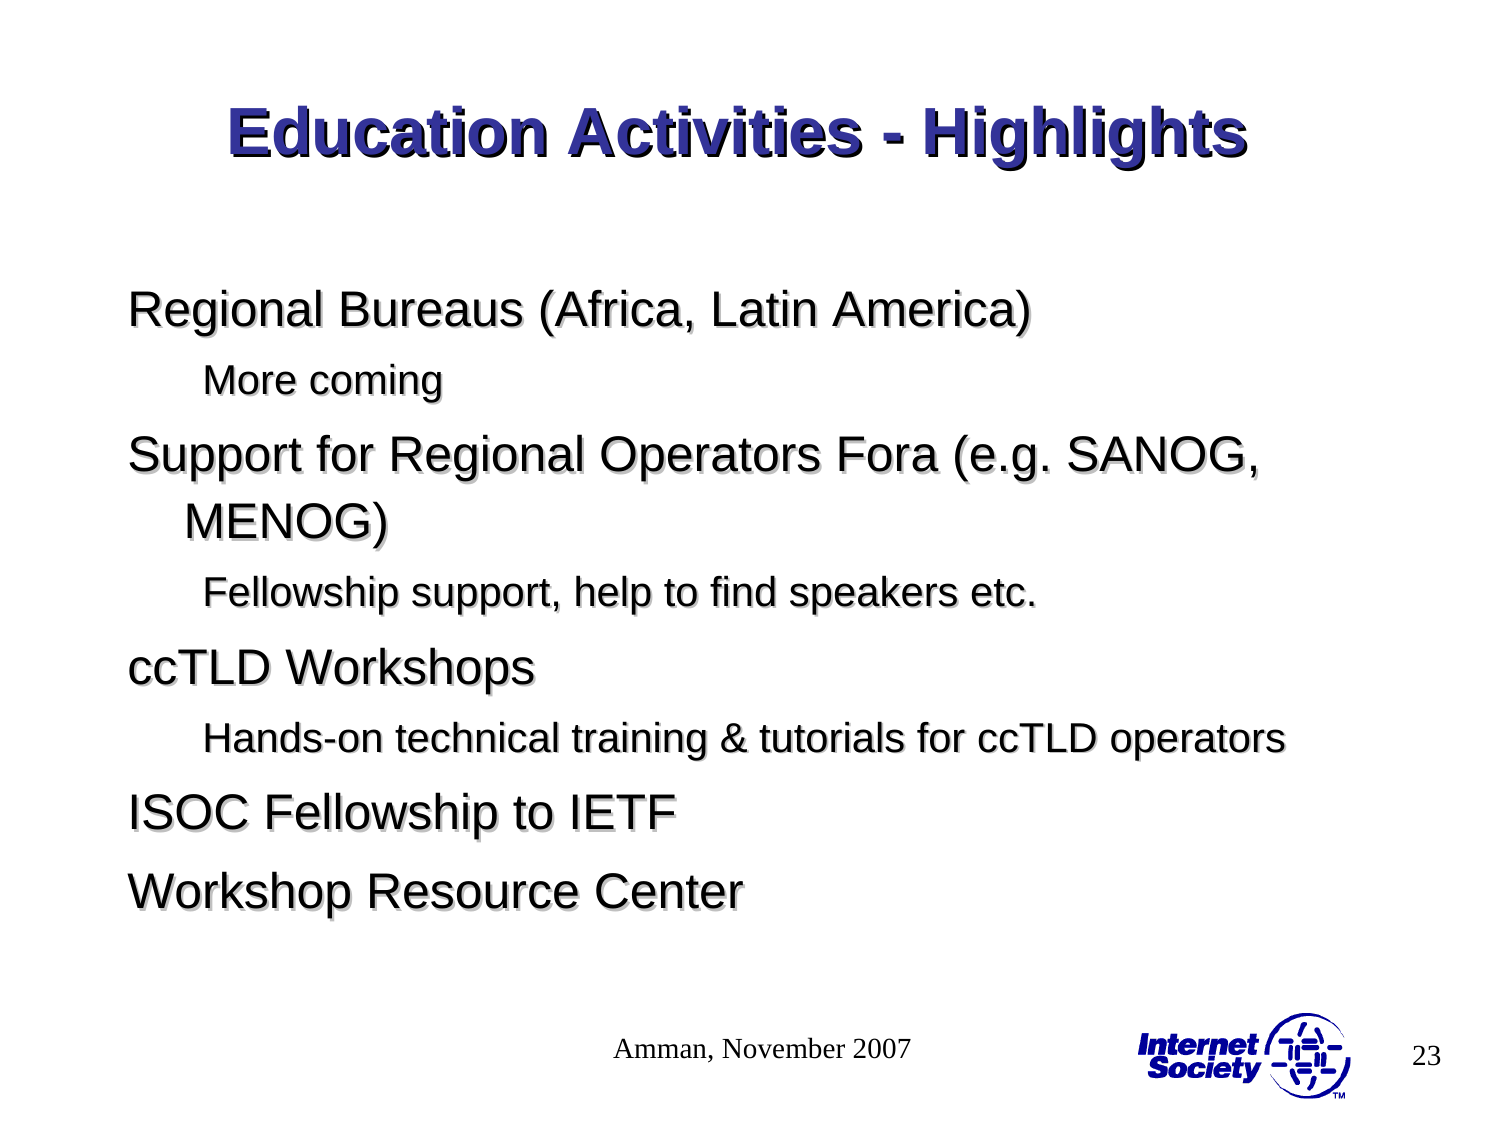

# Education Activities - Highlights
Regional Bureaus (Africa, Latin America)
More coming
Support for Regional Operators Fora (e.g. SANOG, MENOG)
Fellowship support, help to find speakers etc.
ccTLD Workshops
Hands-on technical training & tutorials for ccTLD operators
ISOC Fellowship to IETF
Workshop Resource Center